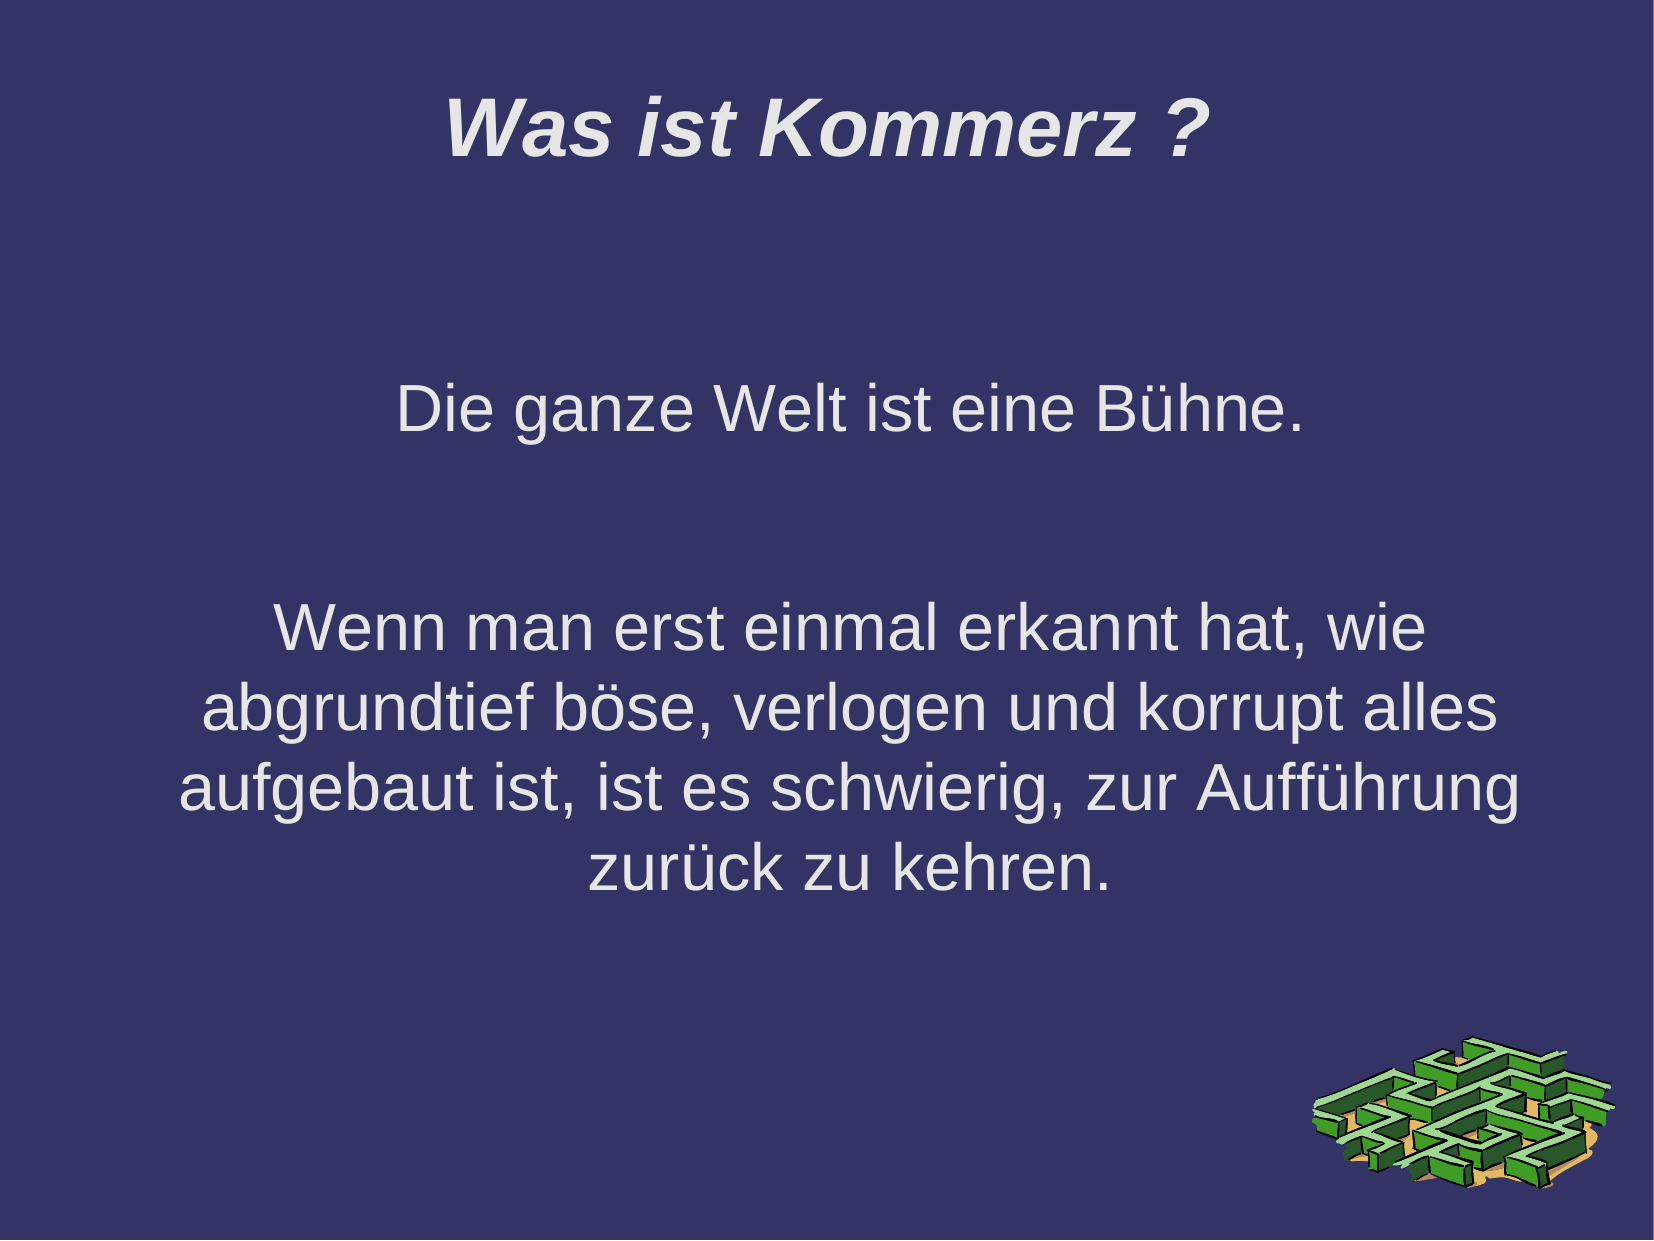

# Was ist Kommerz ?
Die ganze Welt ist eine Bühne.
Wenn man erst einmal erkannt hat, wie abgrundtief böse, verlogen und korrupt alles aufgebaut ist, ist es schwierig, zur Aufführung zurück zu kehren.